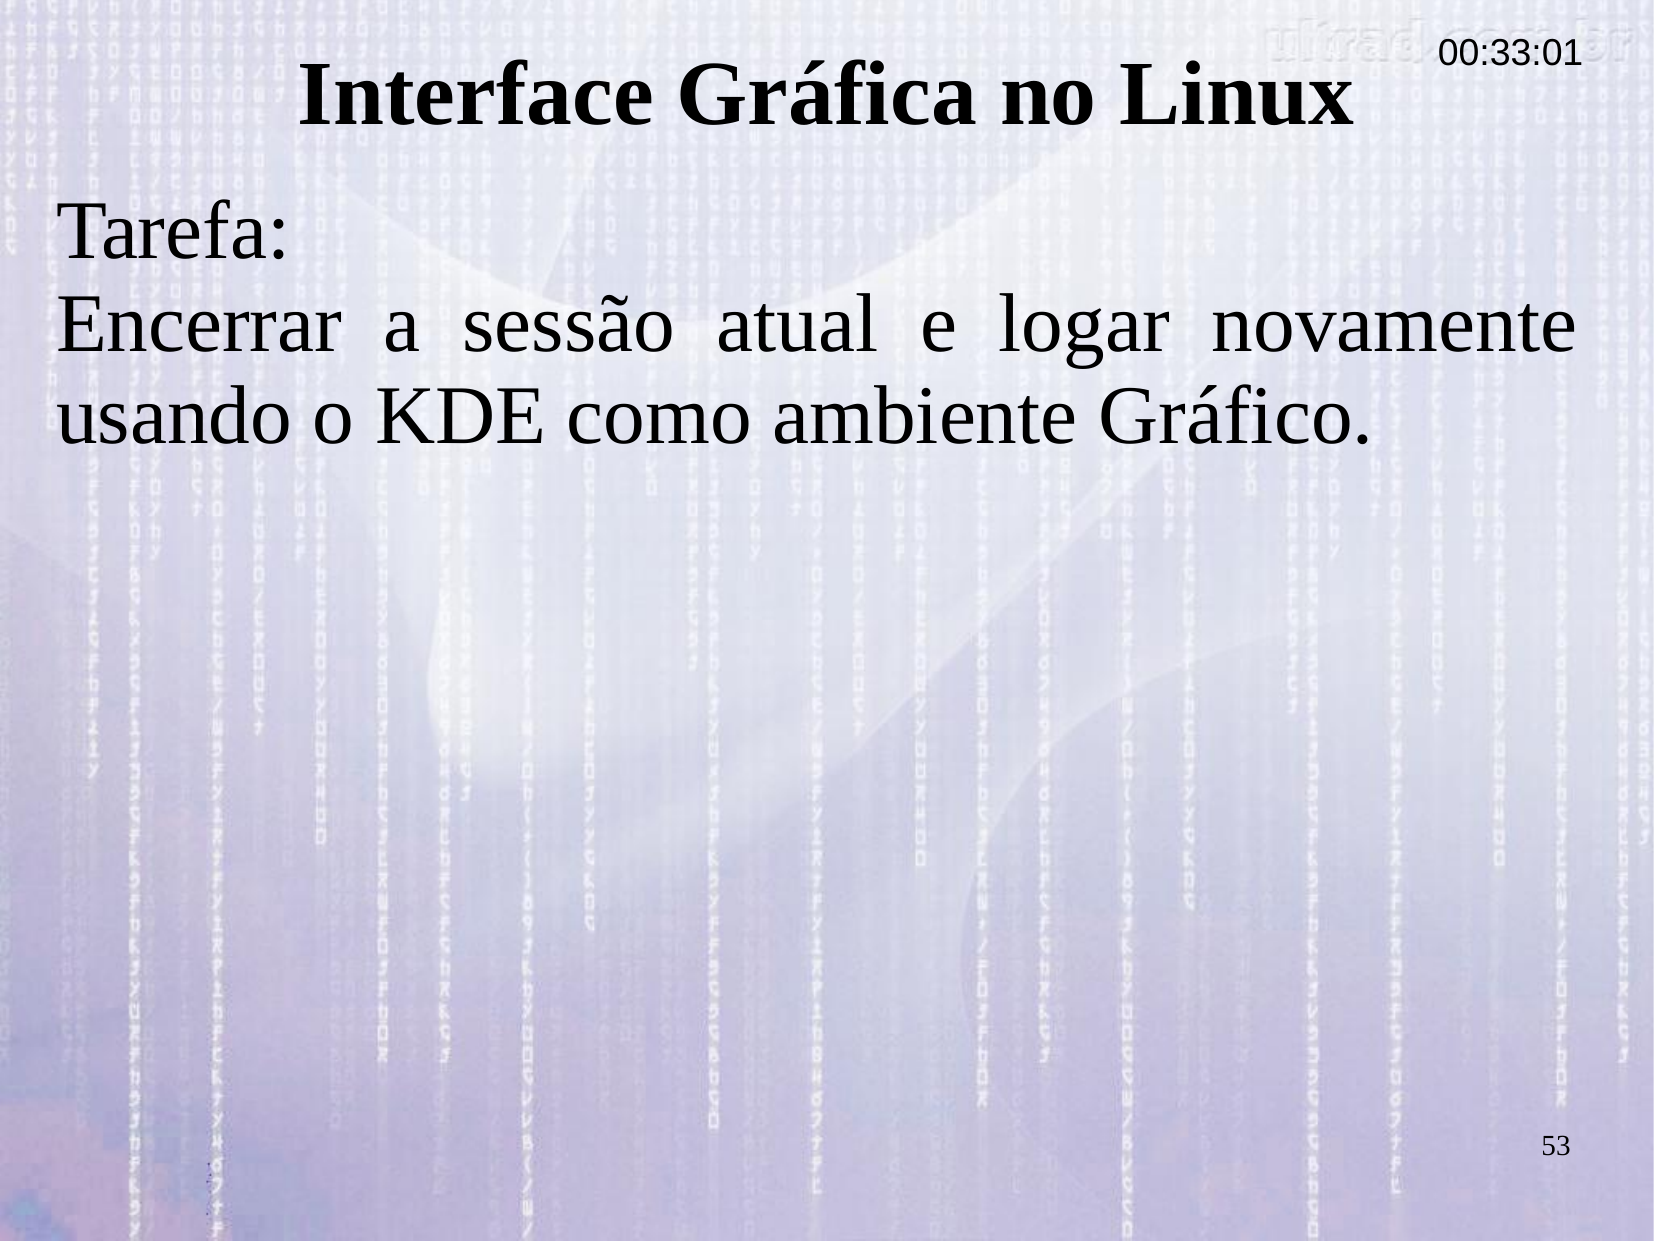

02:51:29
Interface Gráfica no Linux
Tarefa:
Encerrar a sessão atual e logar novamente usando o KDE como ambiente Gráfico.
53